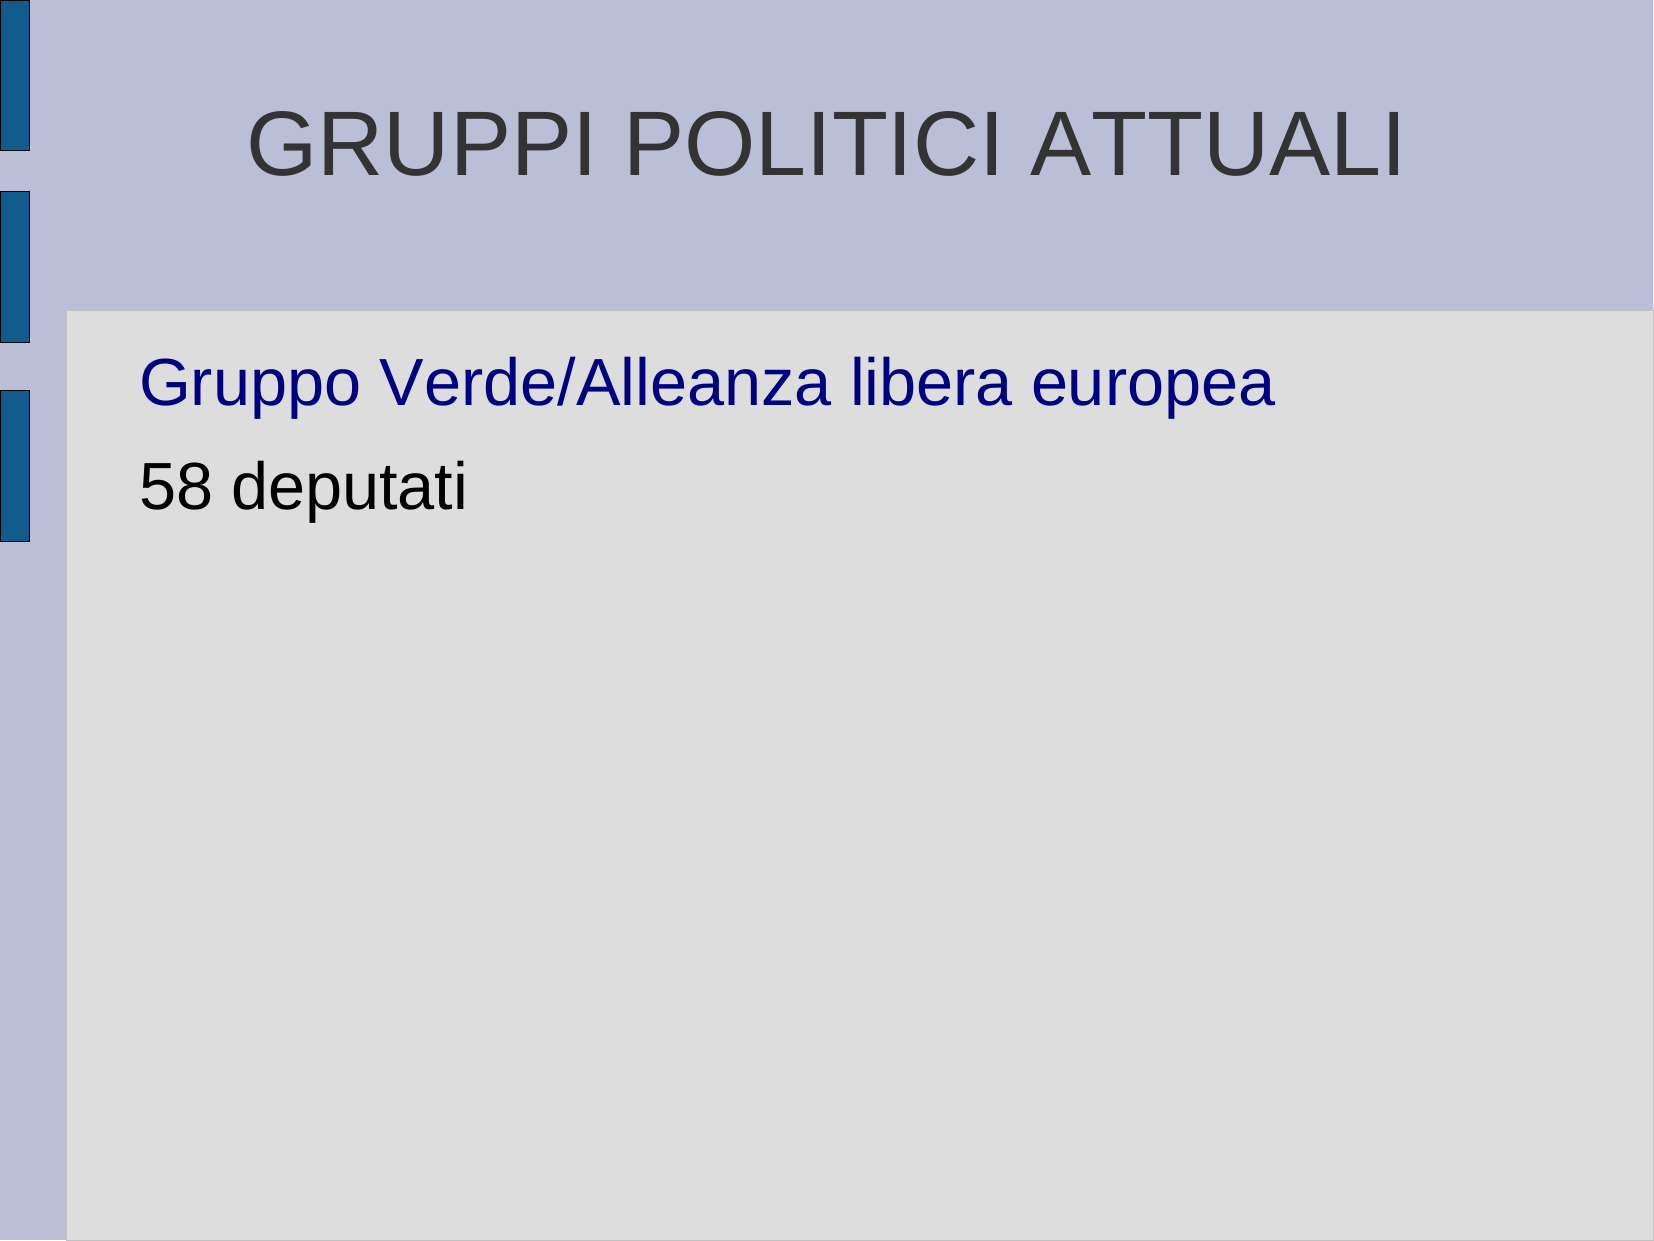

# GRUPPI POLITICI ATTUALI
Gruppo Verde/Alleanza libera europea
58 deputati